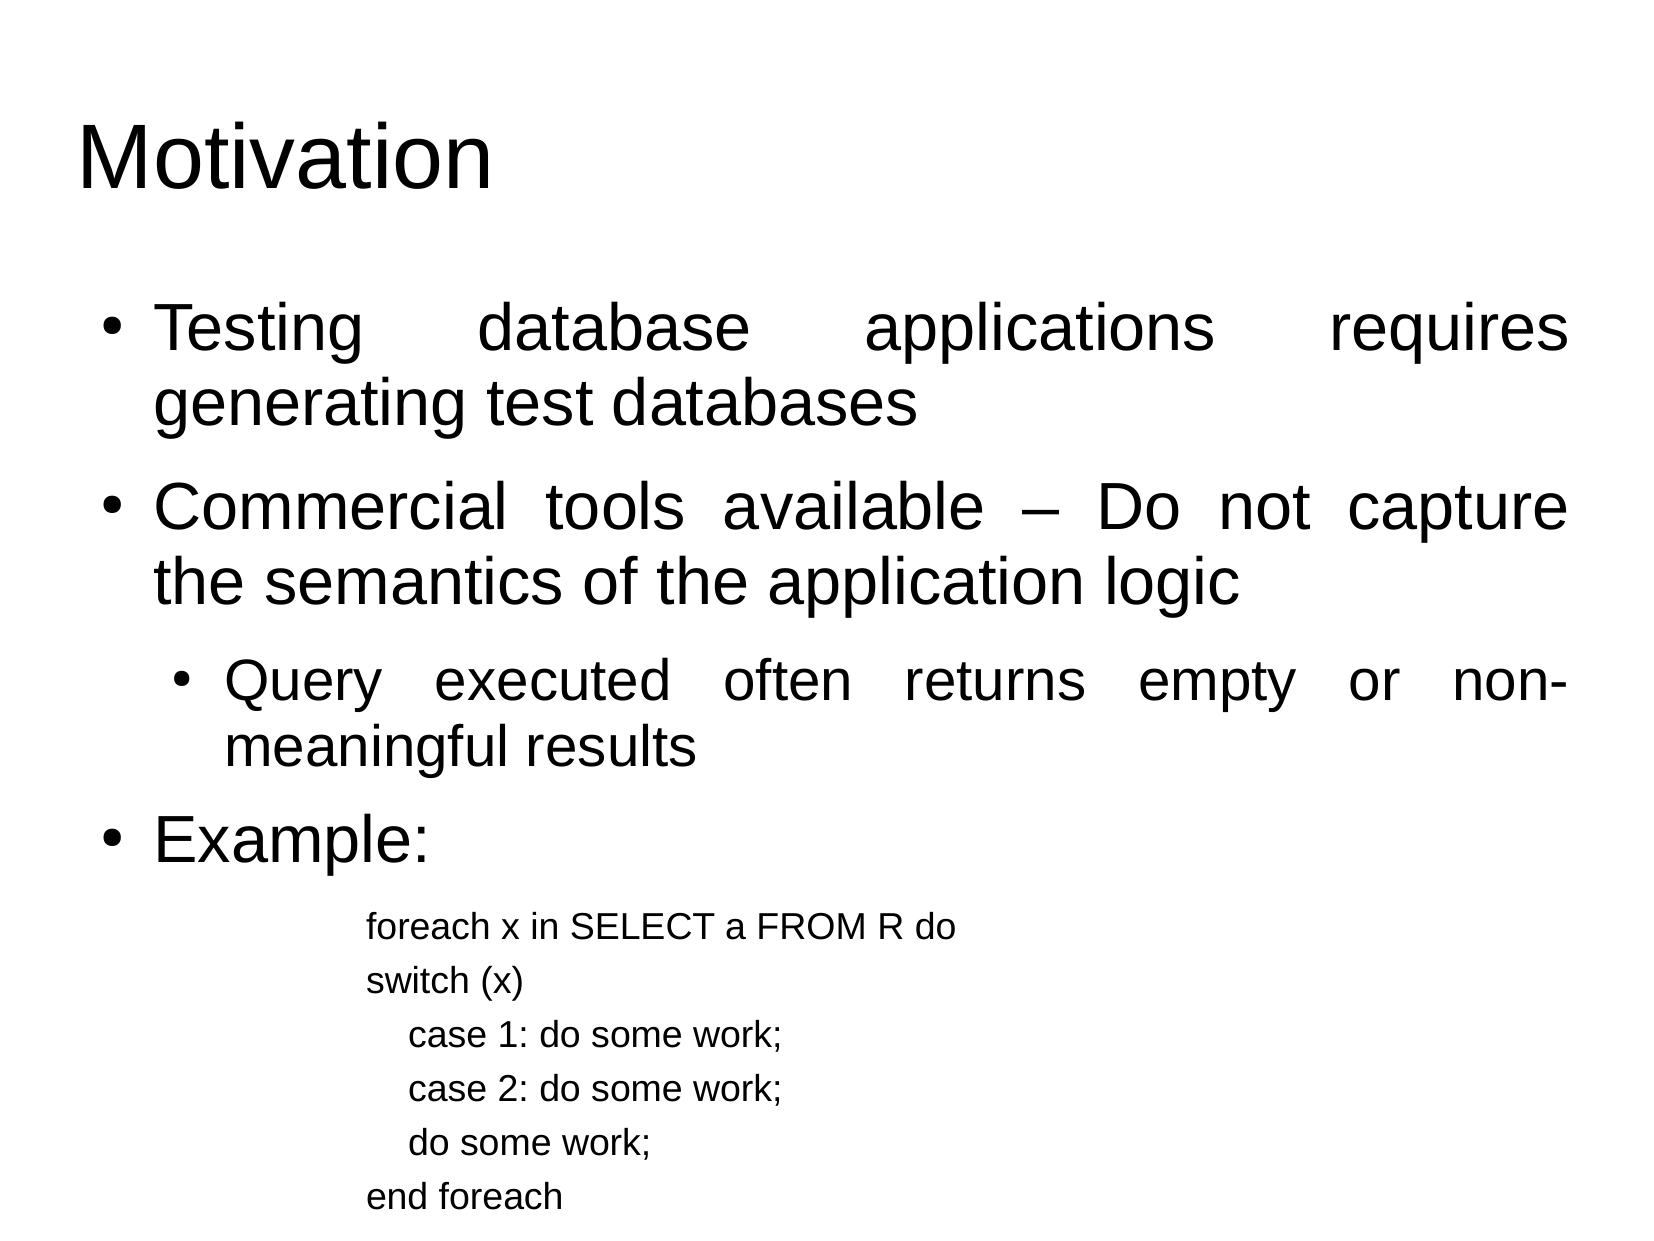

# Motivation
Testing database applications requires generating test databases
Commercial tools available – Do not capture the semantics of the application logic
Query executed often returns empty or non-meaningful results
Example:
foreach x in SELECT a FROM R do
switch (x)
 case 1: do some work;
 case 2: do some work;
 do some work;
end foreach